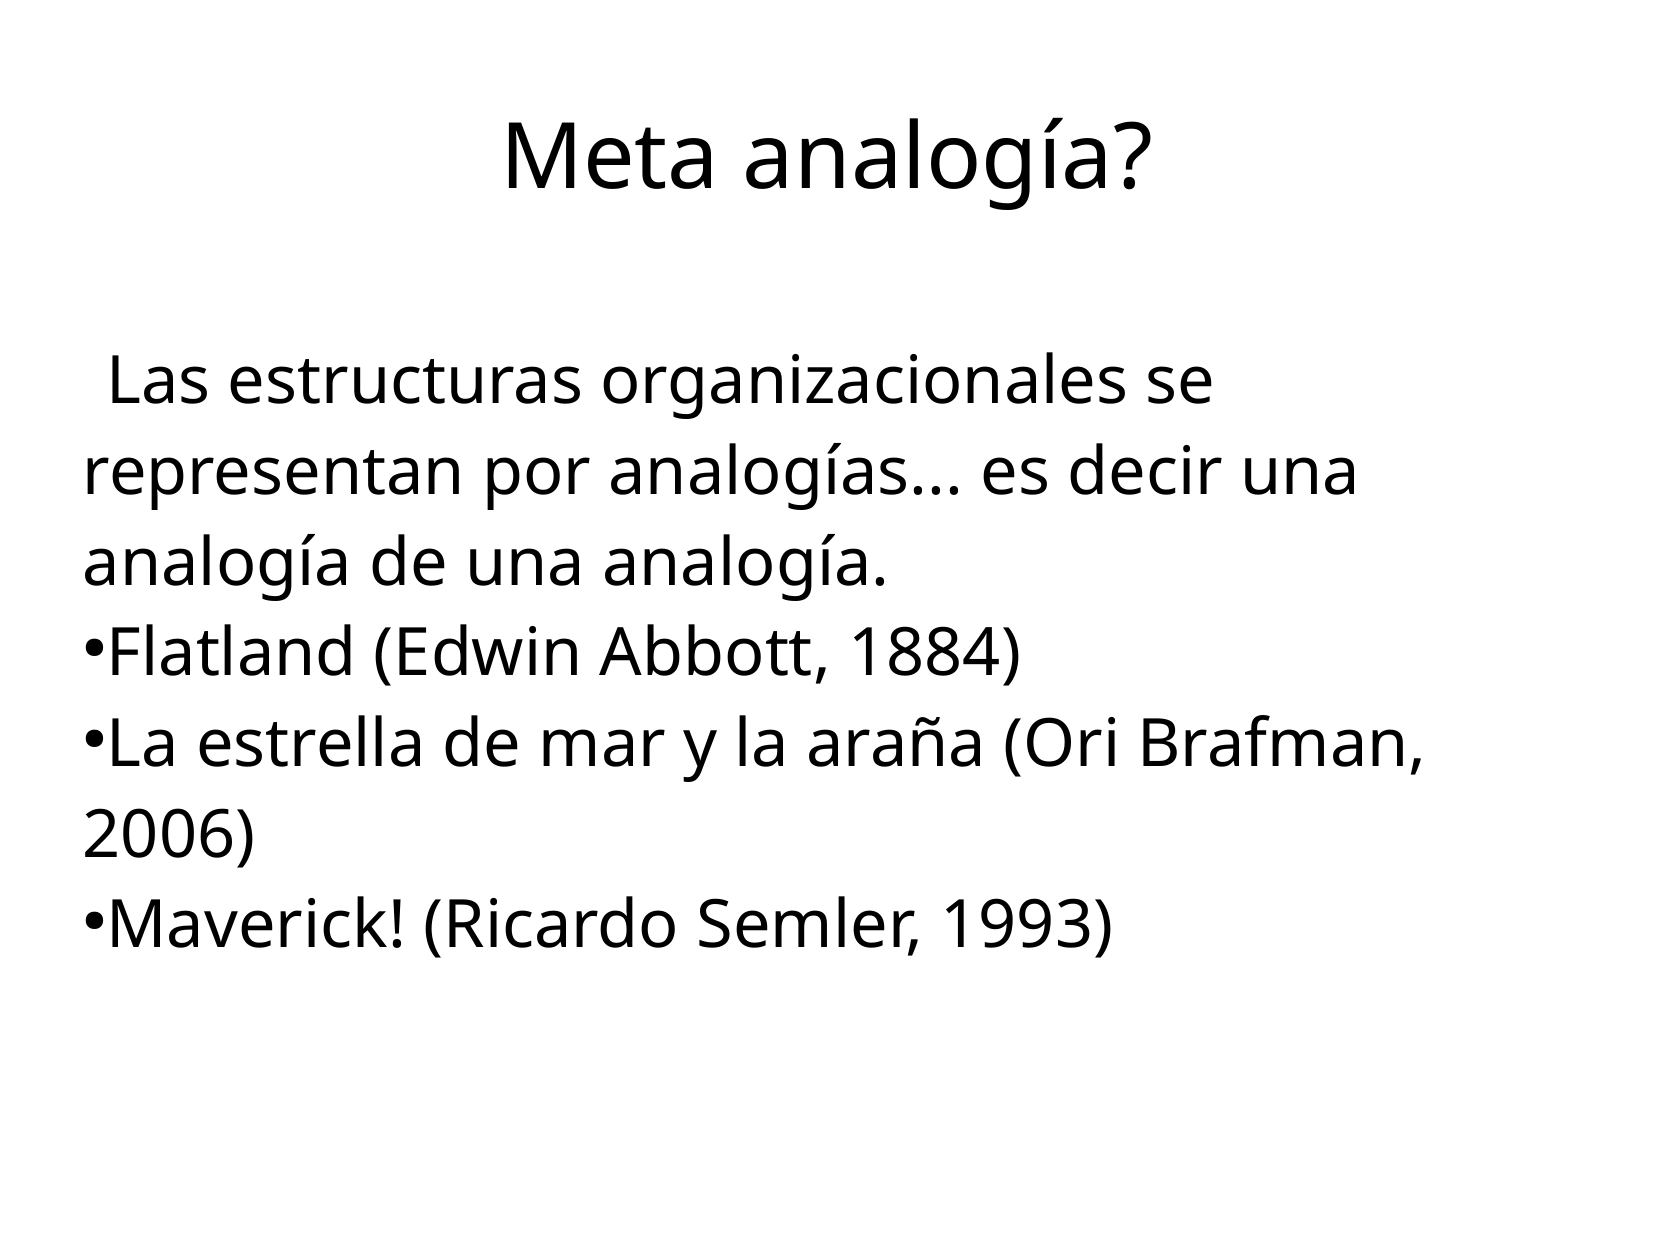

# Meta analogía?
Las estructuras organizacionales se representan por analogías... es decir una analogía de una analogía.
Flatland (Edwin Abbott, 1884)
La estrella de mar y la araña (Ori Brafman, 2006)
Maverick! (Ricardo Semler, 1993)